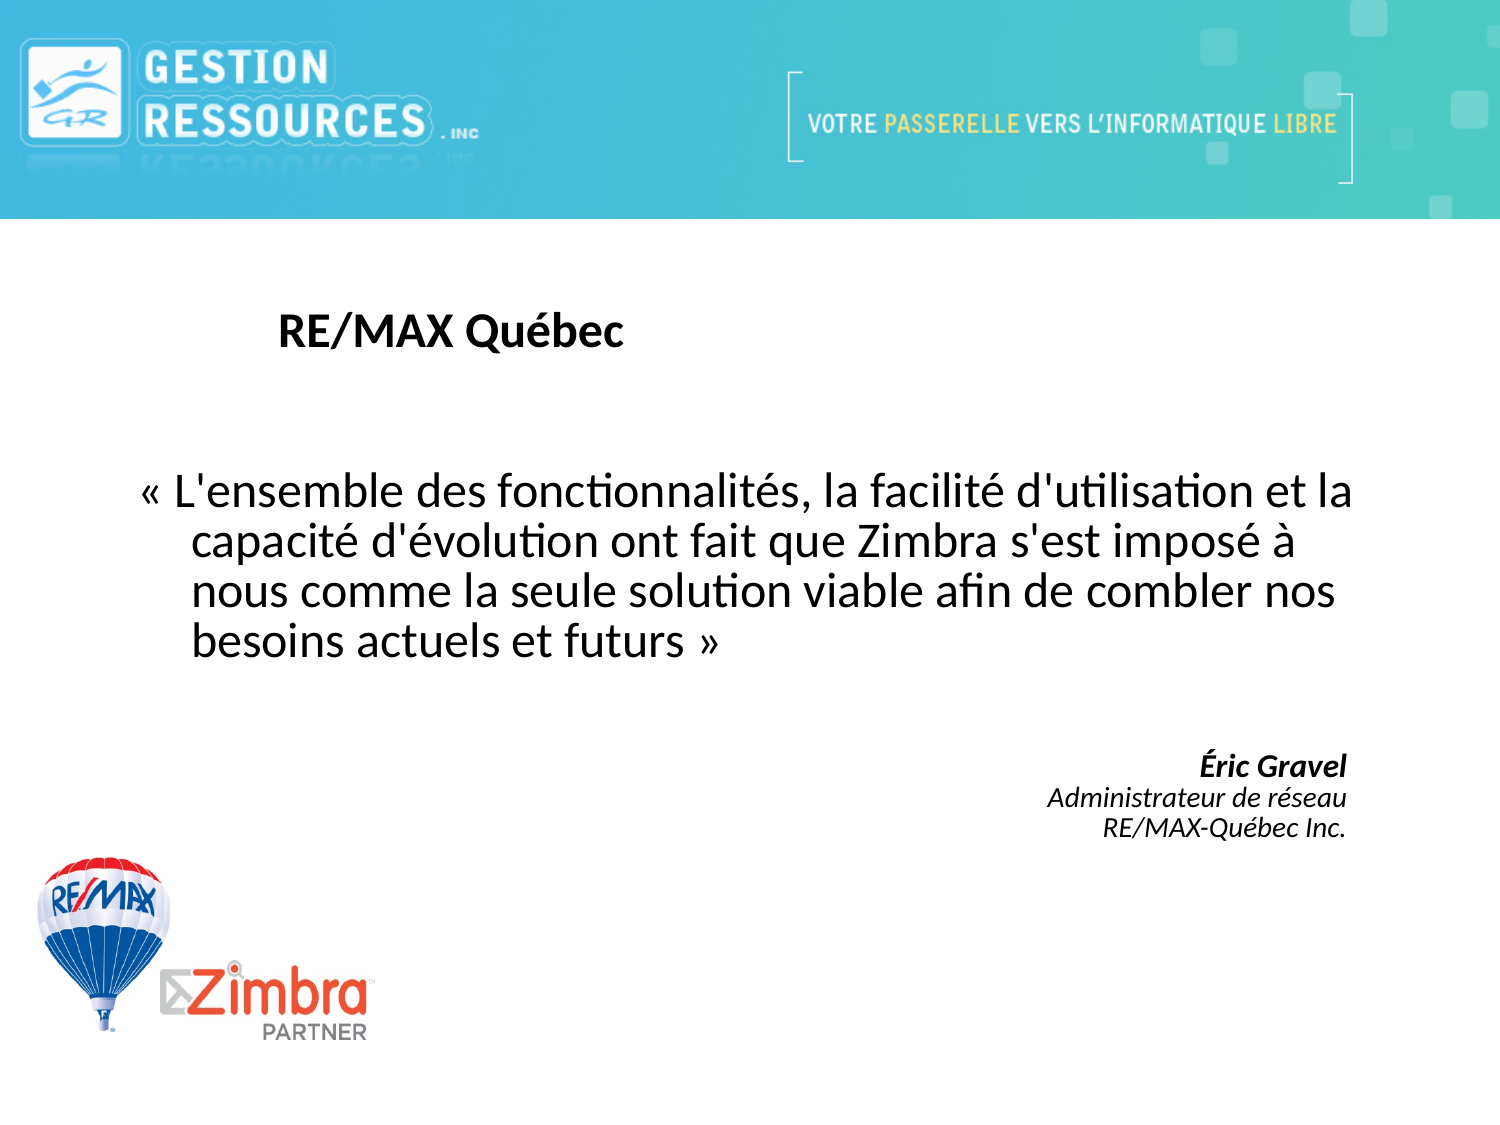

RE/MAX Québec
« L'ensemble des fonctionnalités, la facilité d'utilisation et la capacité d'évolution ont fait que Zimbra s'est imposé à nous comme la seule solution viable afin de combler nos besoins actuels et futurs »
Éric Gravel
Administrateur de réseau
RE/MAX-Québec Inc.